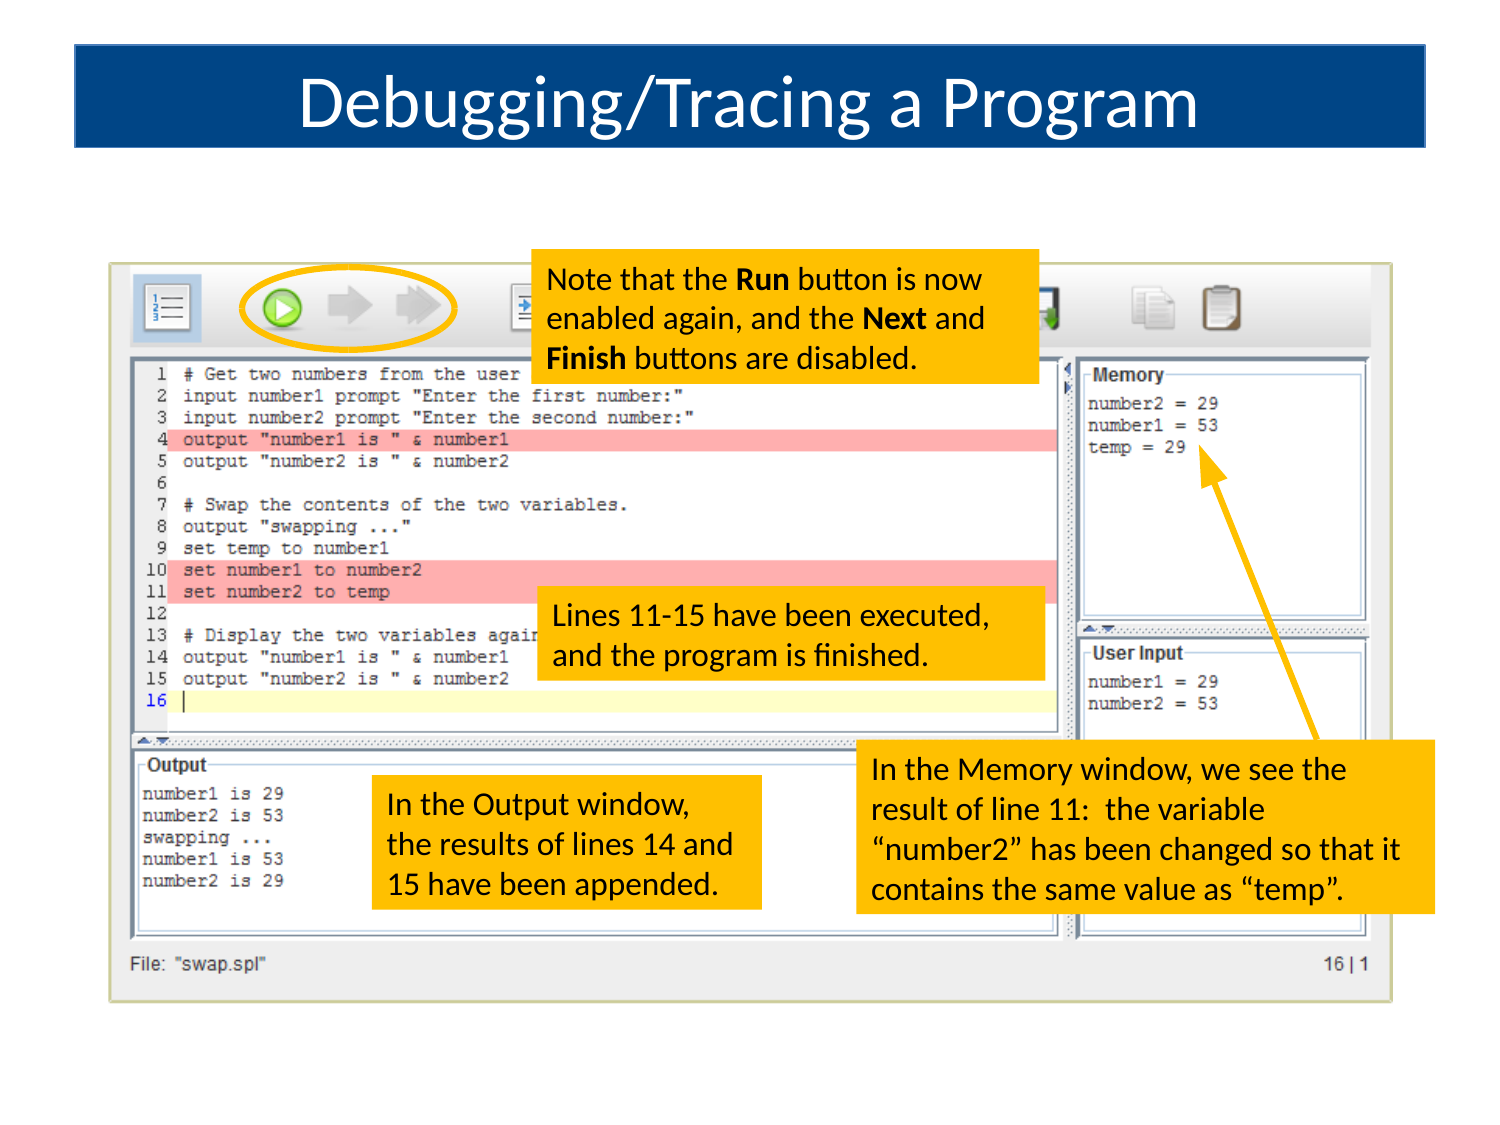

# Debugging/Tracing a Program
Note that the Run button is now enabled again, and the Next and Finish buttons are disabled.
Lines 11-15 have been executed, and the program is finished.
In the Memory window, we see the result of line 11: the variable “number2” has been changed so that it contains the same value as “temp”.
In the Output window, the results of lines 14 and 15 have been appended.